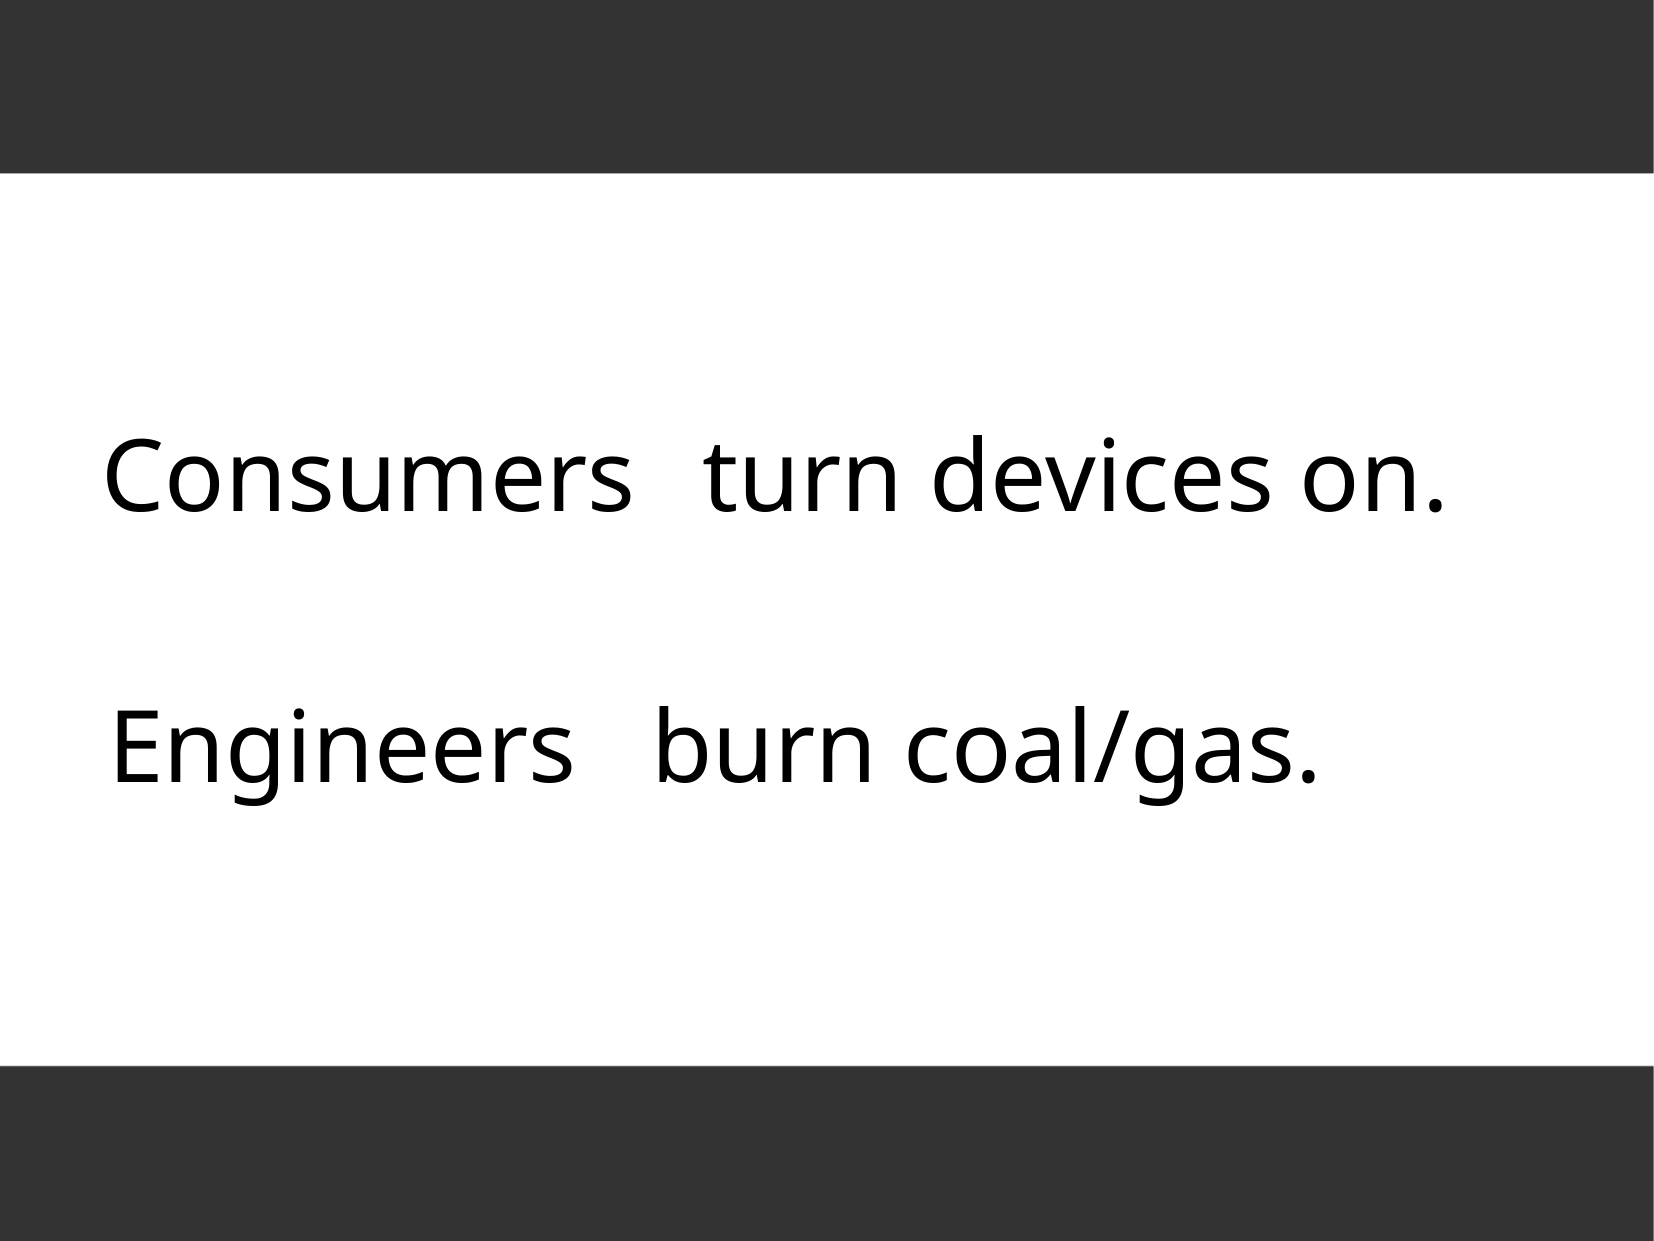

Consumers
 turn devices on.
Engineers
burn coal/gas.
#